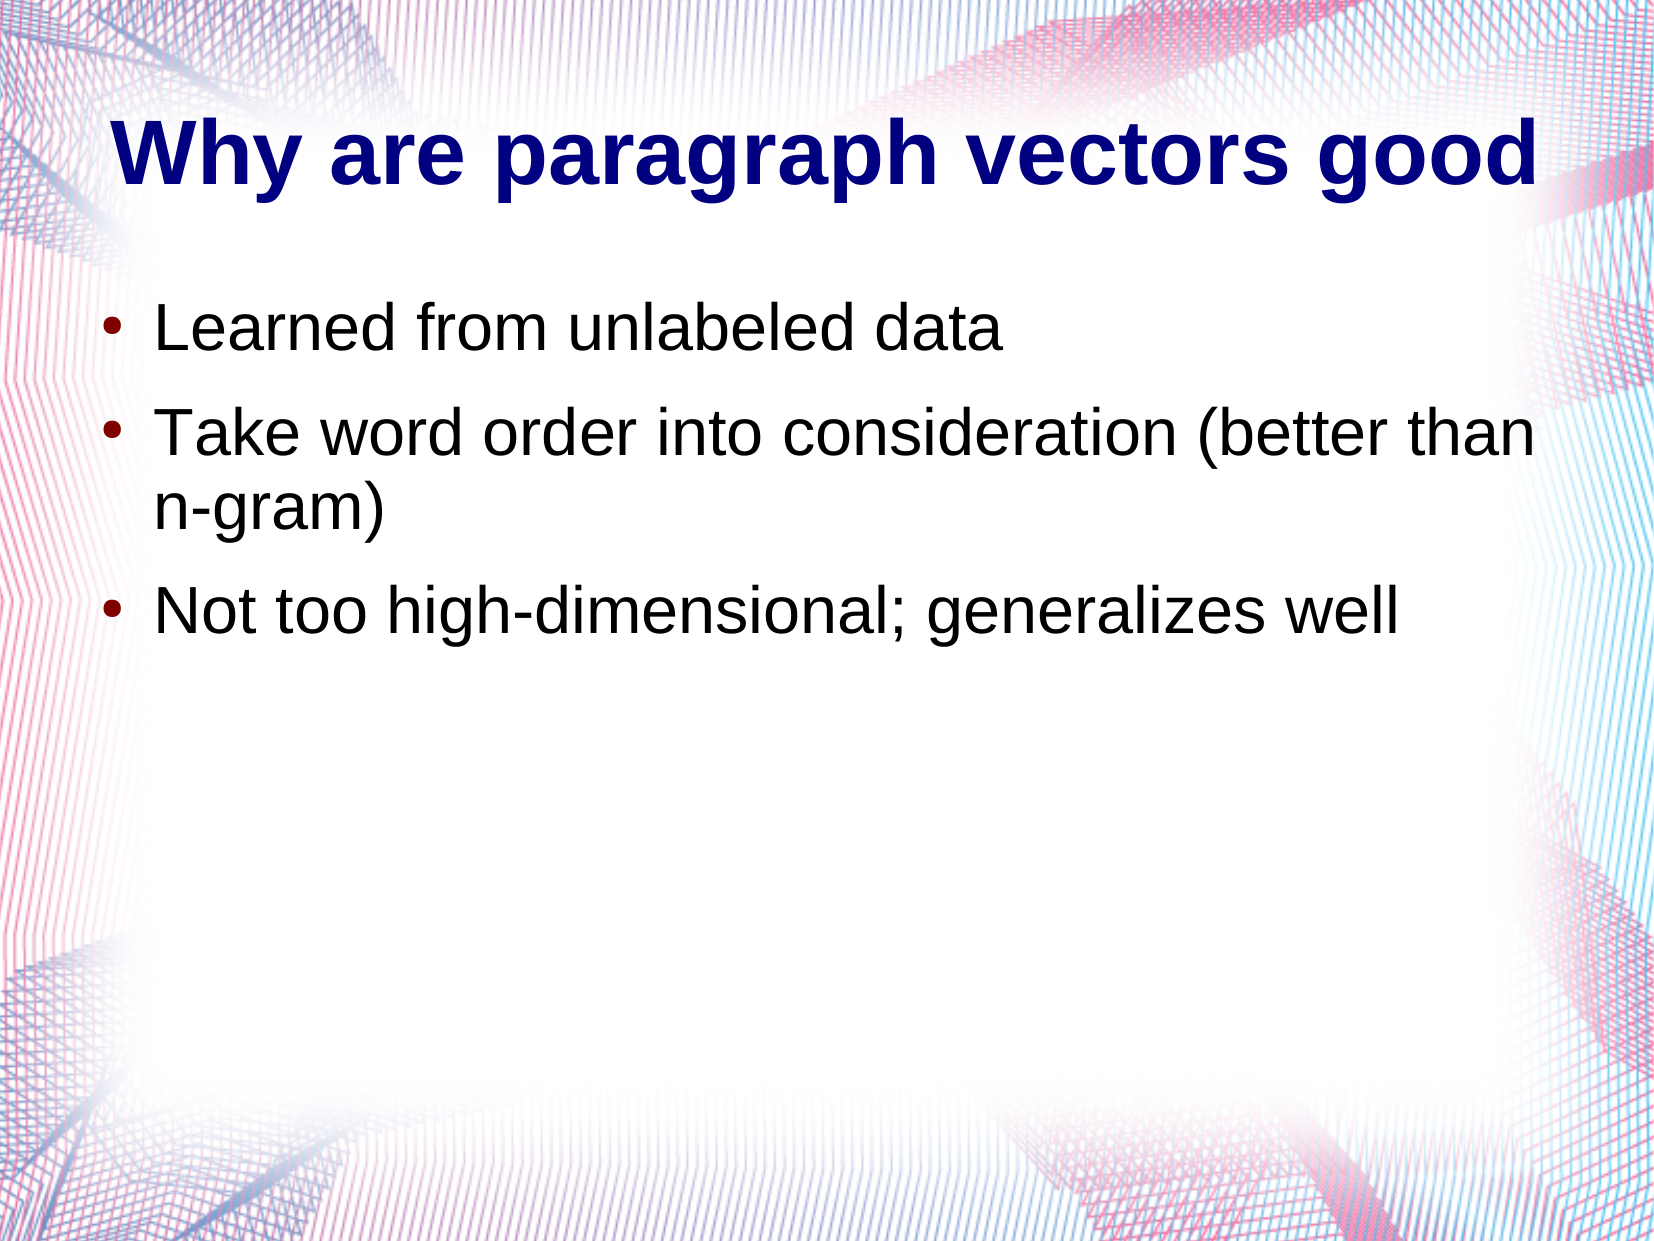

# Why are paragraph vectors good
Learned from unlabeled data
Take word order into consideration (better than n-gram)
Not too high-dimensional; generalizes well